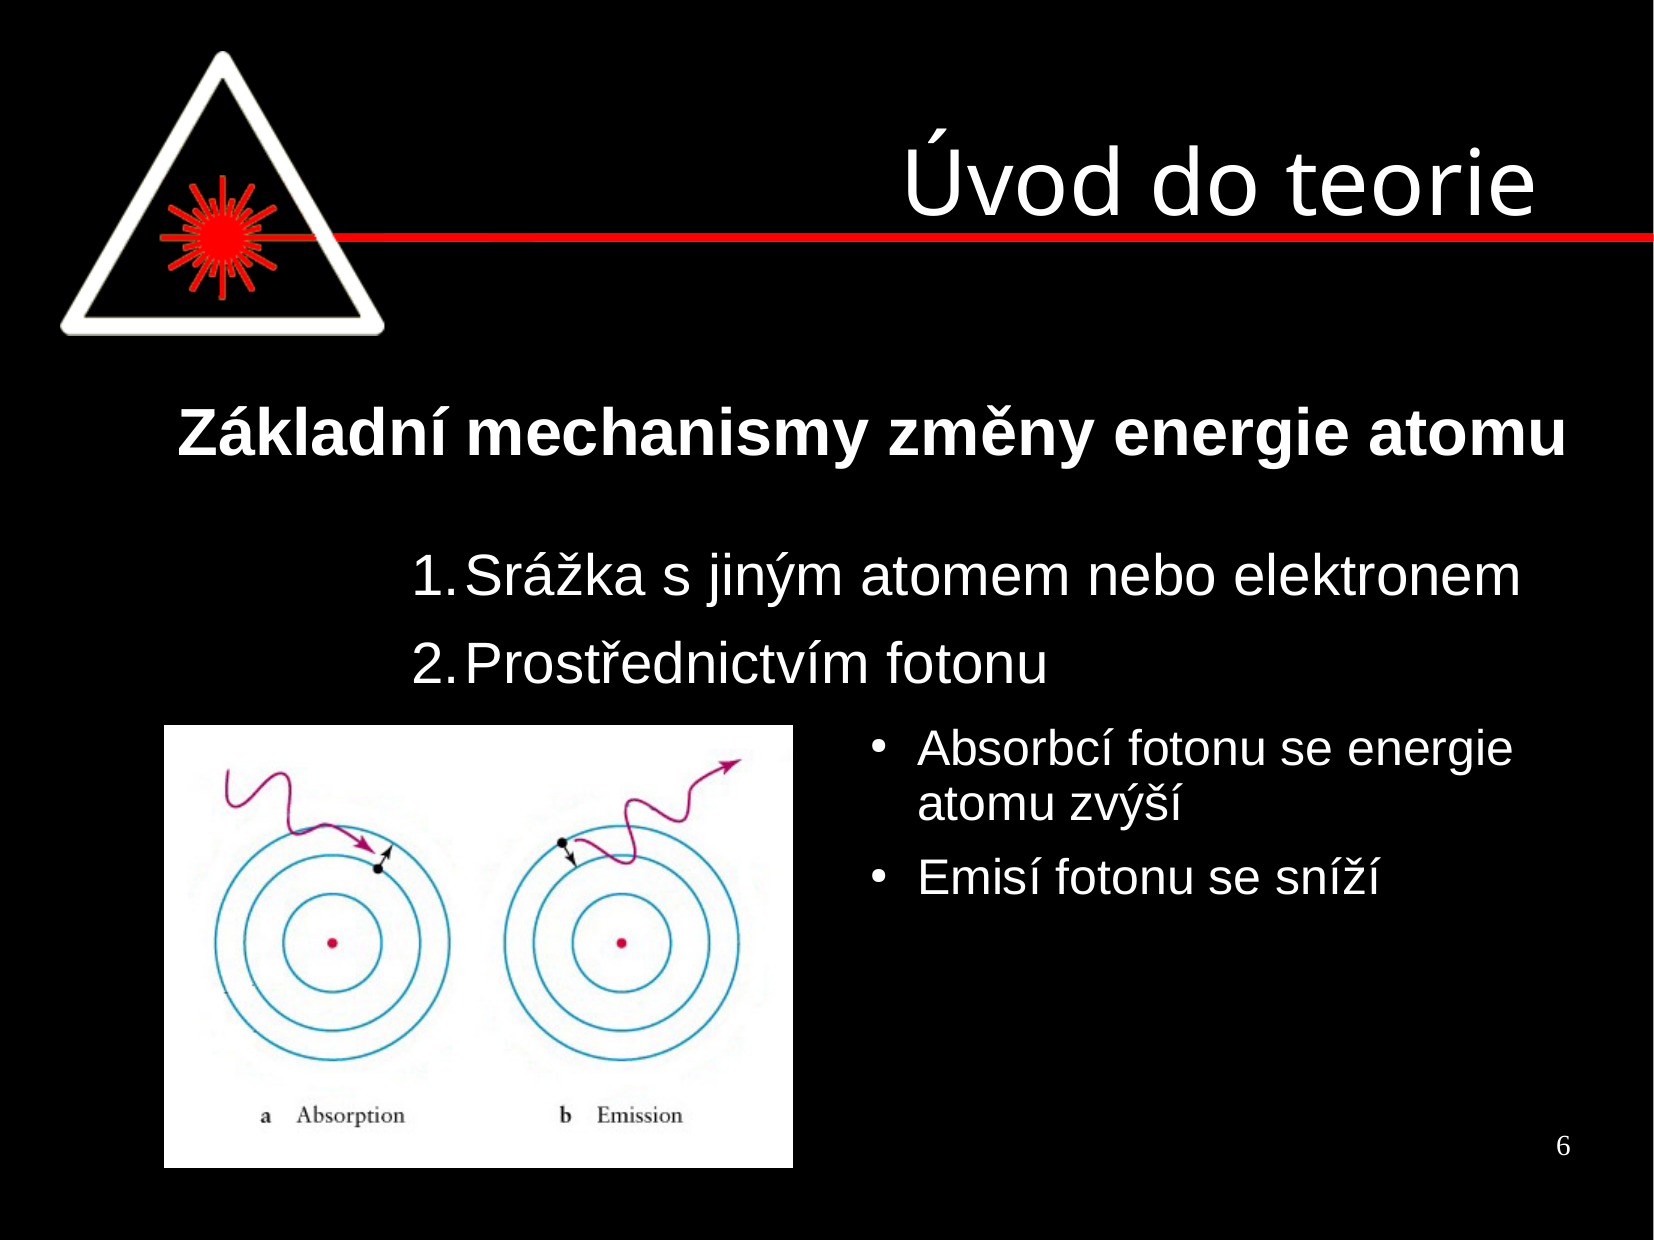

# Úvod do teorie
Základní mechanismy změny energie atomu
Srážka s jiným atomem nebo elektronem
Prostřednictvím fotonu
Absorbcí fotonu se energie atomu zvýší
Emisí fotonu se sníží
6